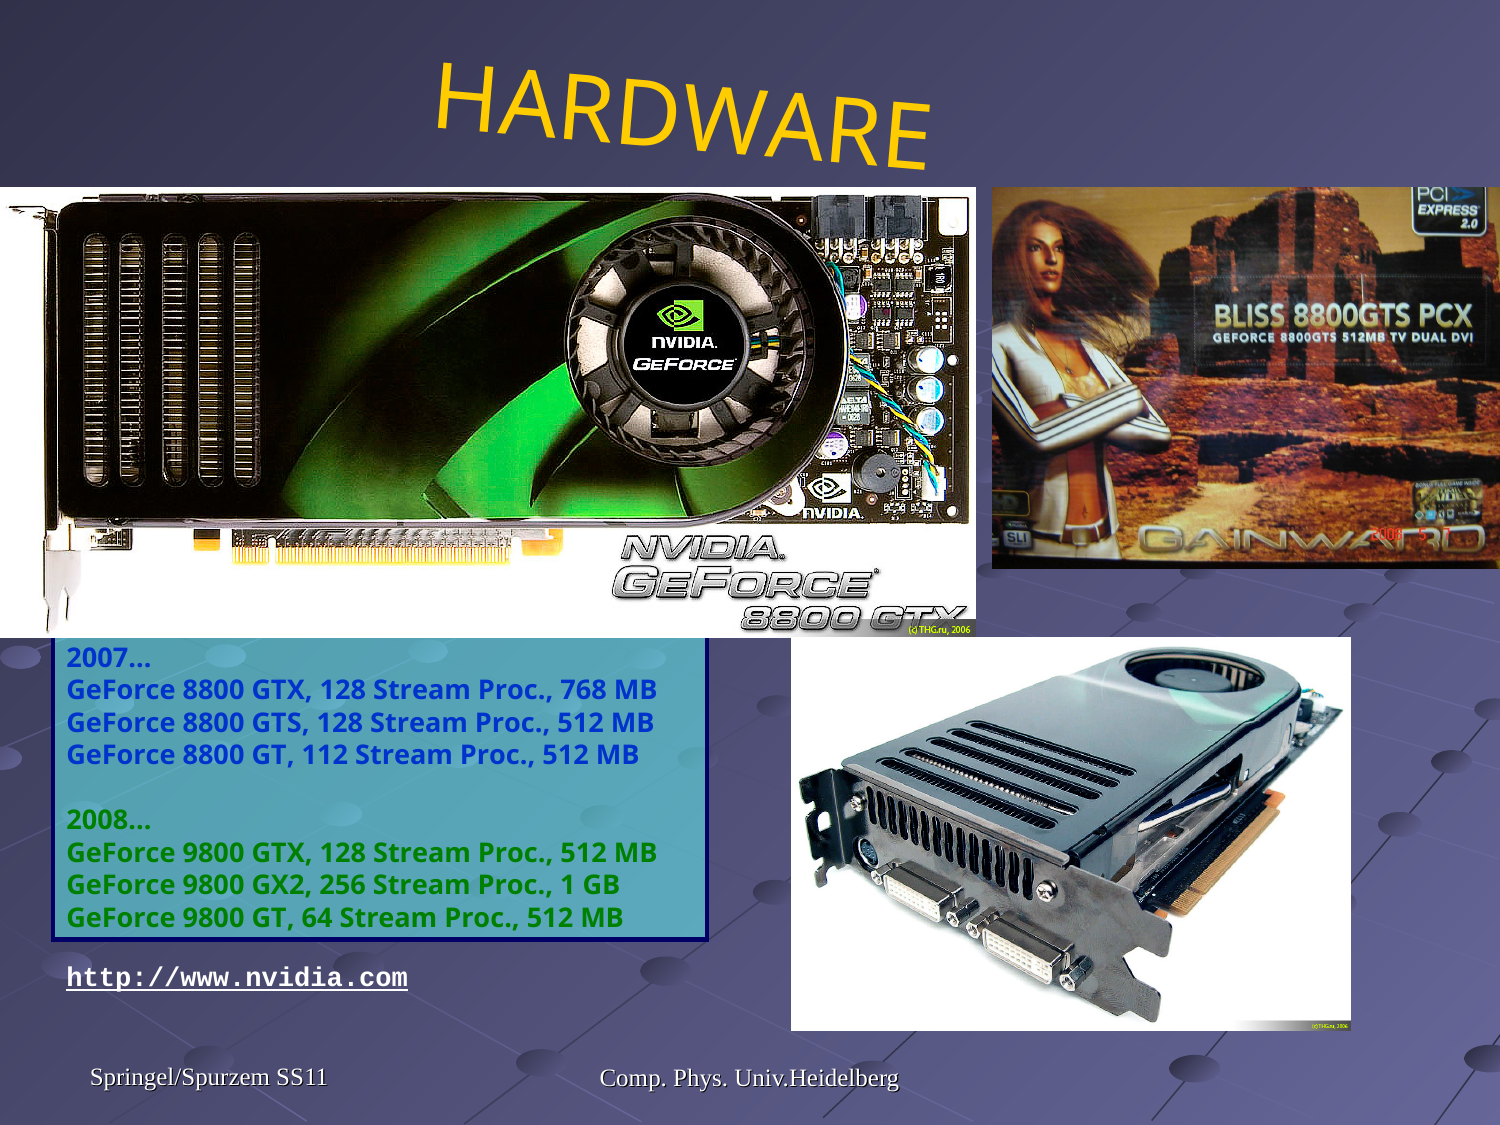

HARDWARE
2007…
GeForce 8800 GTX, 128 Stream Proc., 768 MB
GeForce 8800 GTS, 128 Stream Proc., 512 MB
GeForce 8800 GT, 112 Stream Proc., 512 MB
2008…
GeForce 9800 GTX, 128 Stream Proc., 512 MB
GeForce 9800 GX2, 256 Stream Proc., 1 GB
GeForce 9800 GT, 64 Stream Proc., 512 MB
http://www.nvidia.com